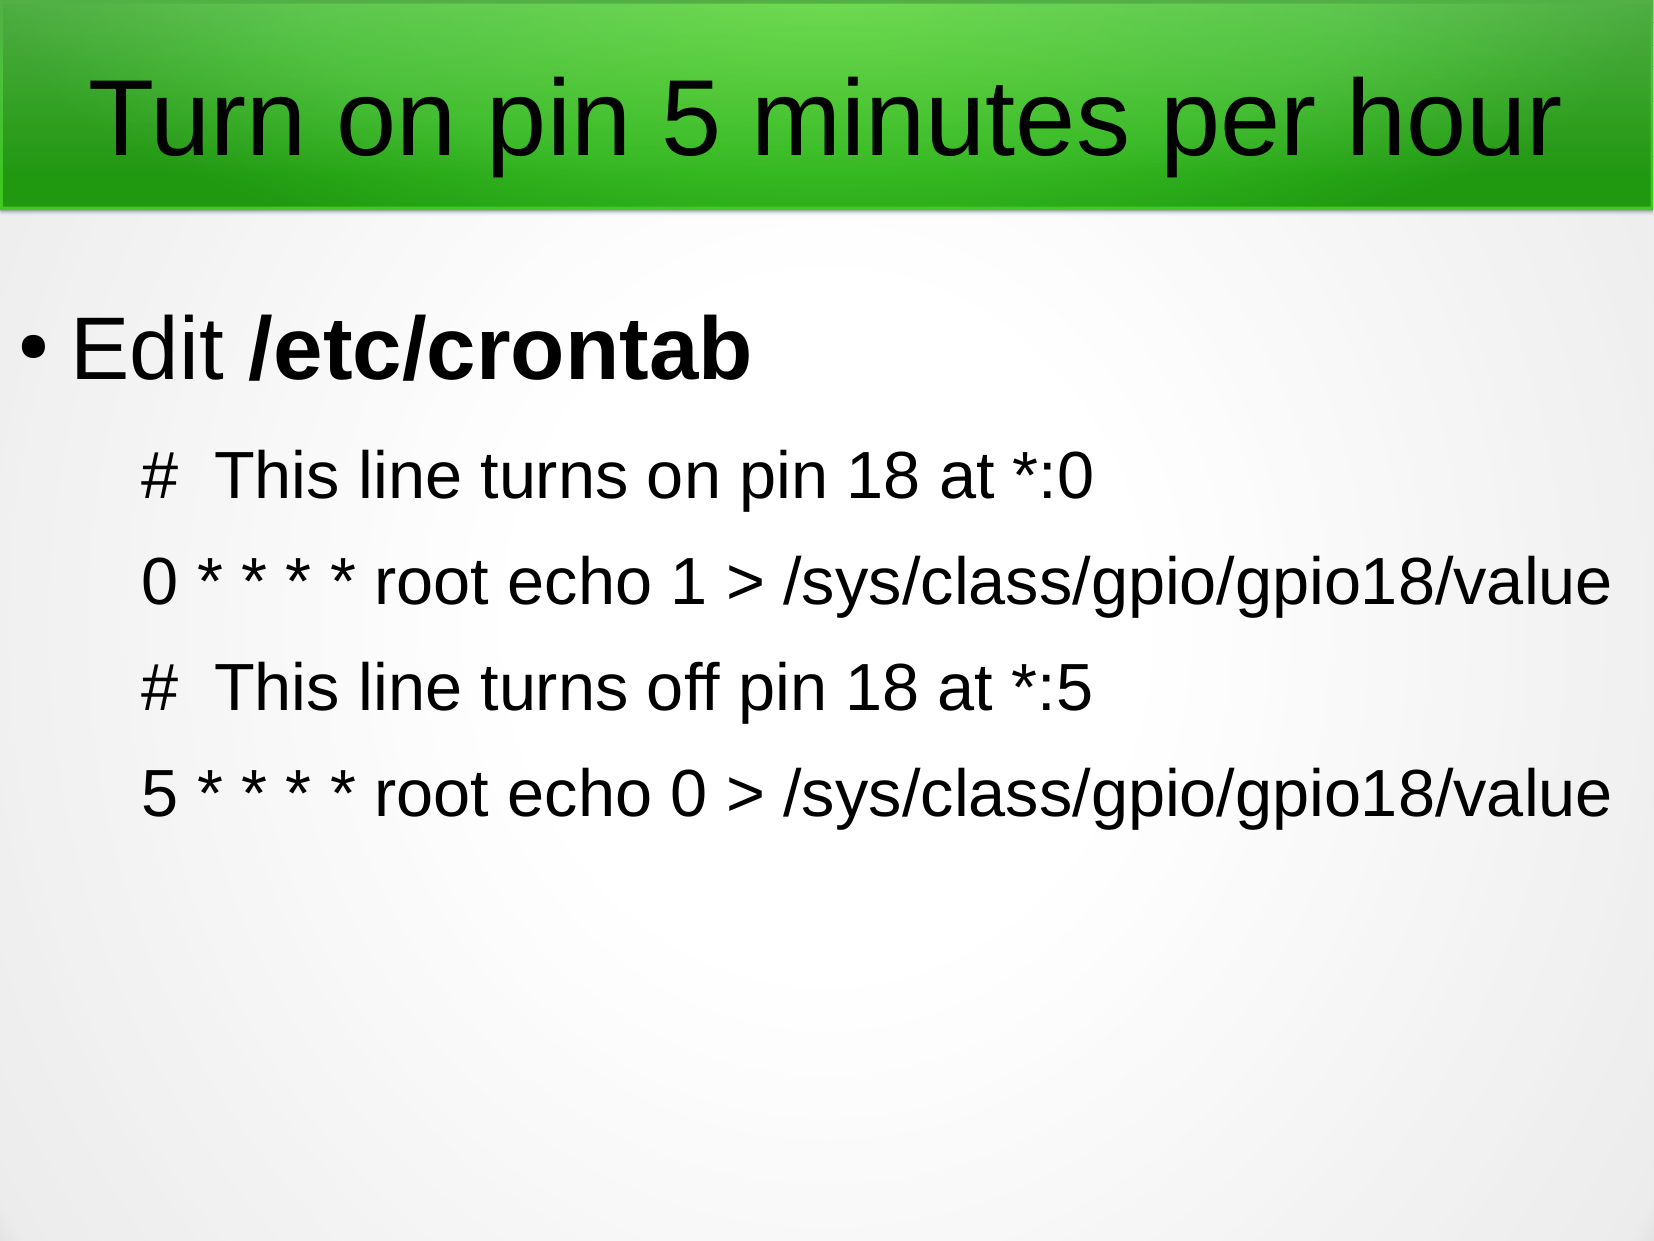

# Turn on pin 5 minutes per hour
Edit /etc/crontab
# This line turns on pin 18 at *:0
0 * * * * root echo 1 > /sys/class/gpio/gpio18/value
# This line turns off pin 18 at *:5
5 * * * * root echo 0 > /sys/class/gpio/gpio18/value